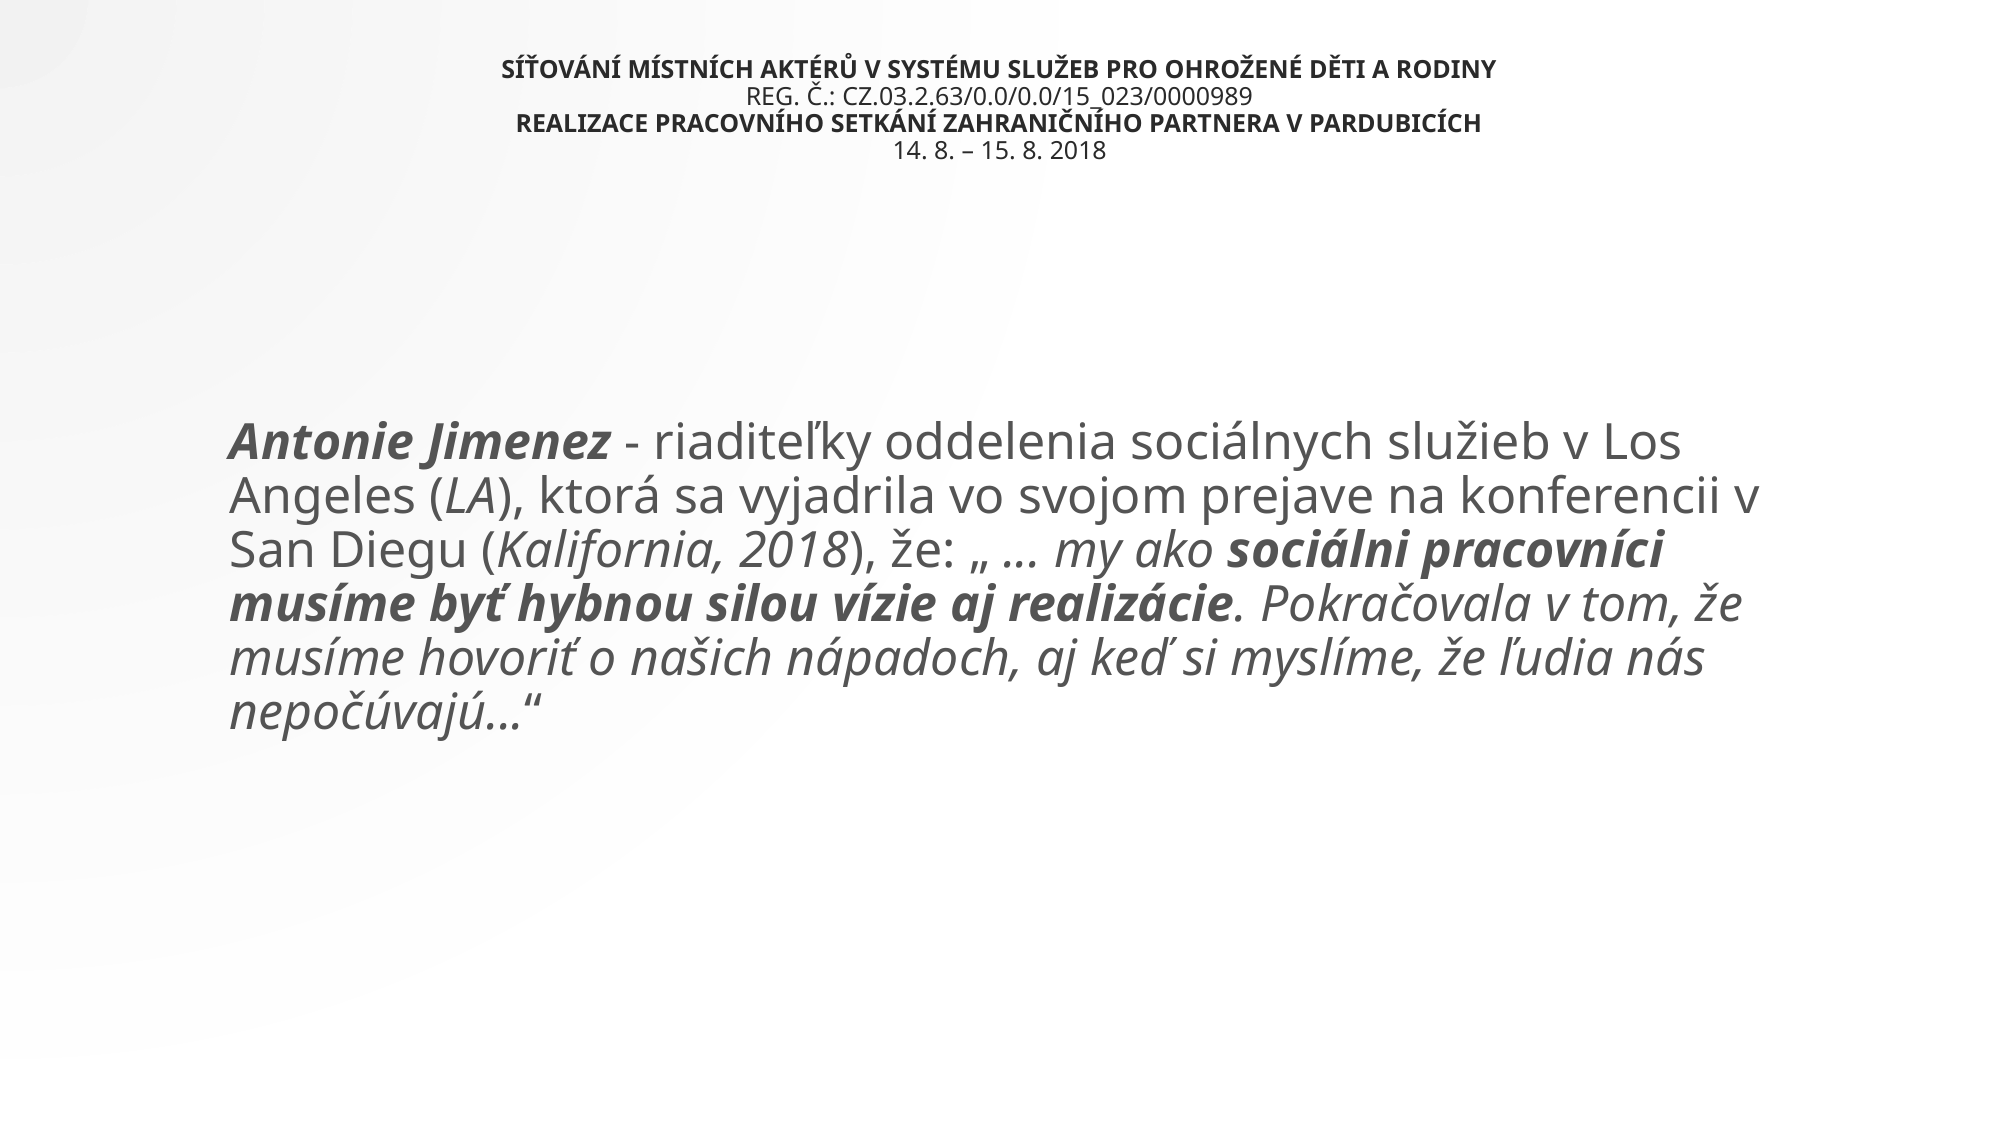

# Síťování místních aktérů v systému služeb pro ohrožené děti a rodiny reg. č.: CZ.03.2.63/0.0/0.0/15_023/0000989 Realizace pracovního setkání zahraničního partnera v Pardubicích 14. 8. – 15. 8. 2018
Antonie Jimenez - riaditeľky oddelenia sociálnych služieb v Los Angeles (LA), ktorá sa vyjadrila vo svojom prejave na konferencii v San Diegu (Kalifornia, 2018), že: „ ... my ako sociálni pracovníci musíme byť hybnou silou vízie aj realizácie. Pokračovala v tom, že musíme hovoriť o našich nápadoch, aj keď si myslíme, že ľudia nás nepočúvajú...“